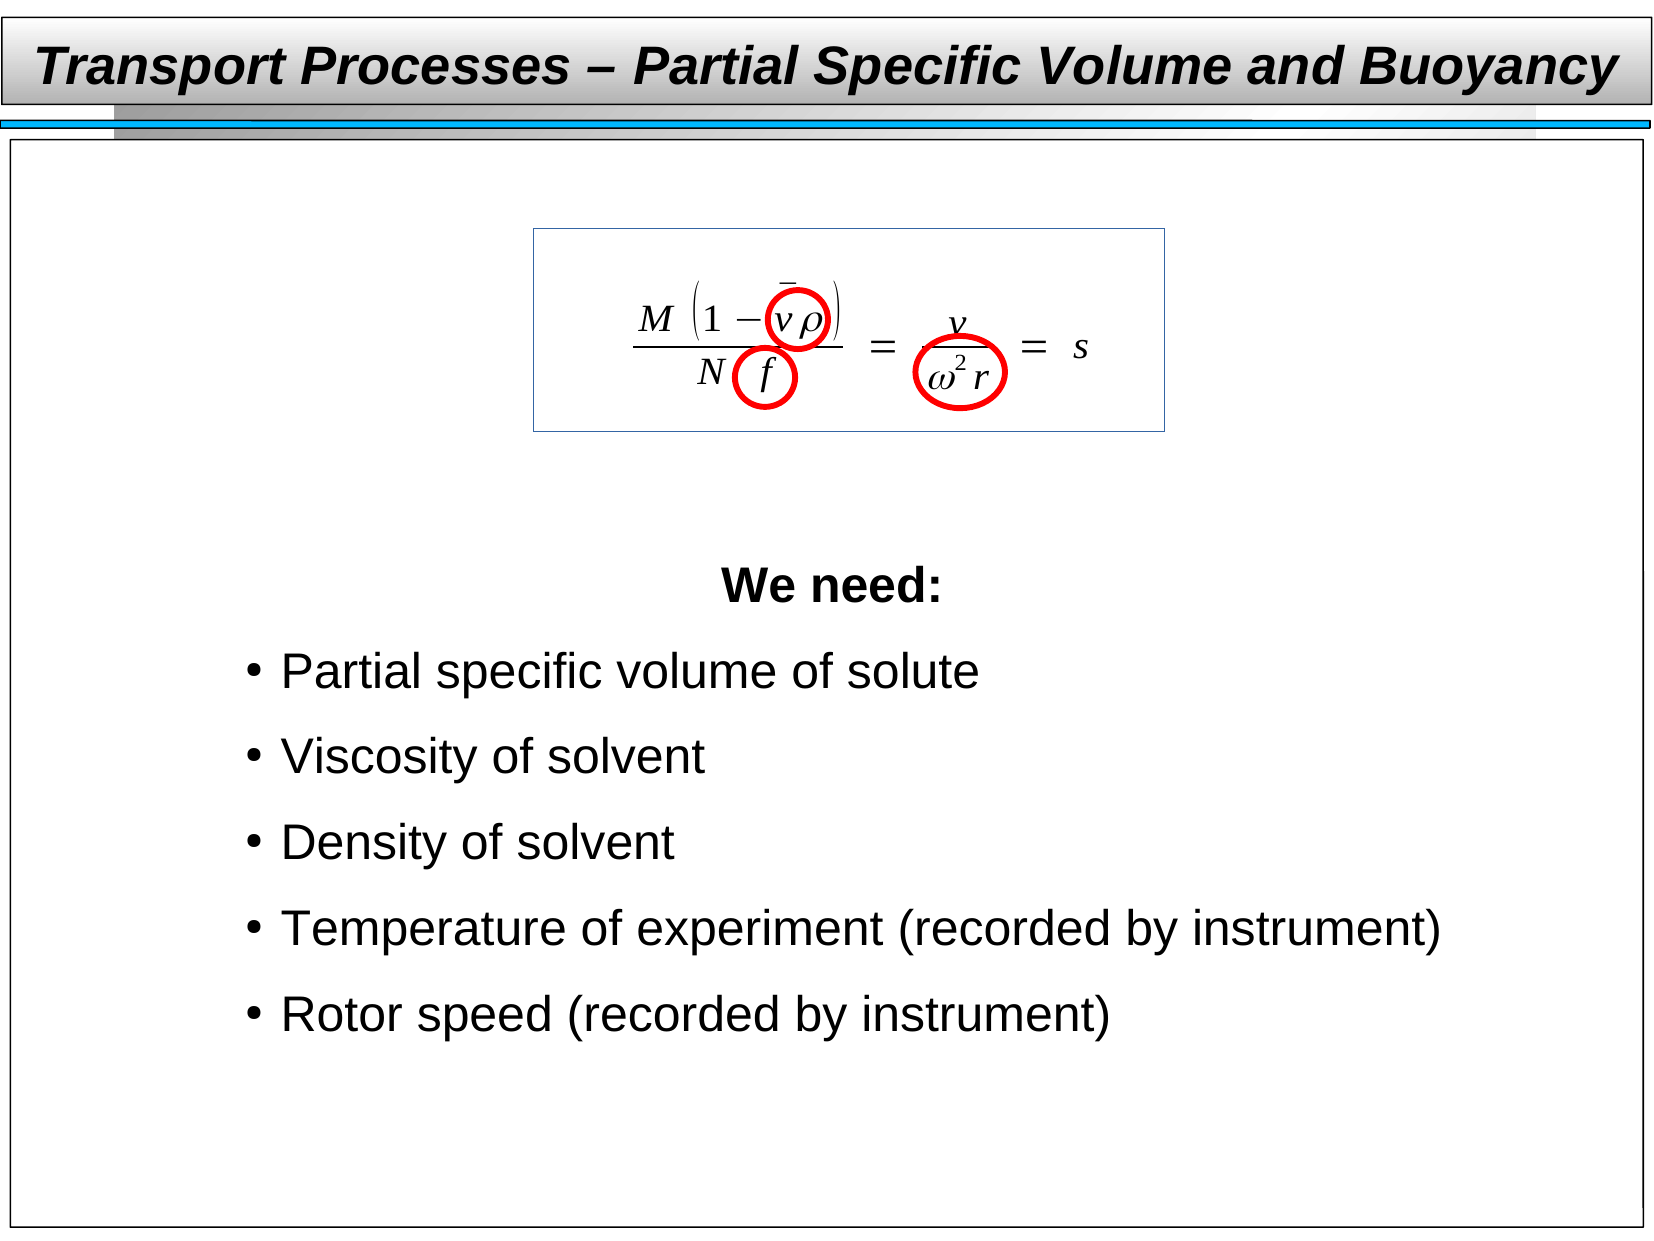

Transport Processes – Partial Specific Volume and Buoyancy
We need:
Partial specific volume of solute
Viscosity of solvent
Density of solvent
Temperature of experiment (recorded by instrument)
Rotor speed (recorded by instrument)